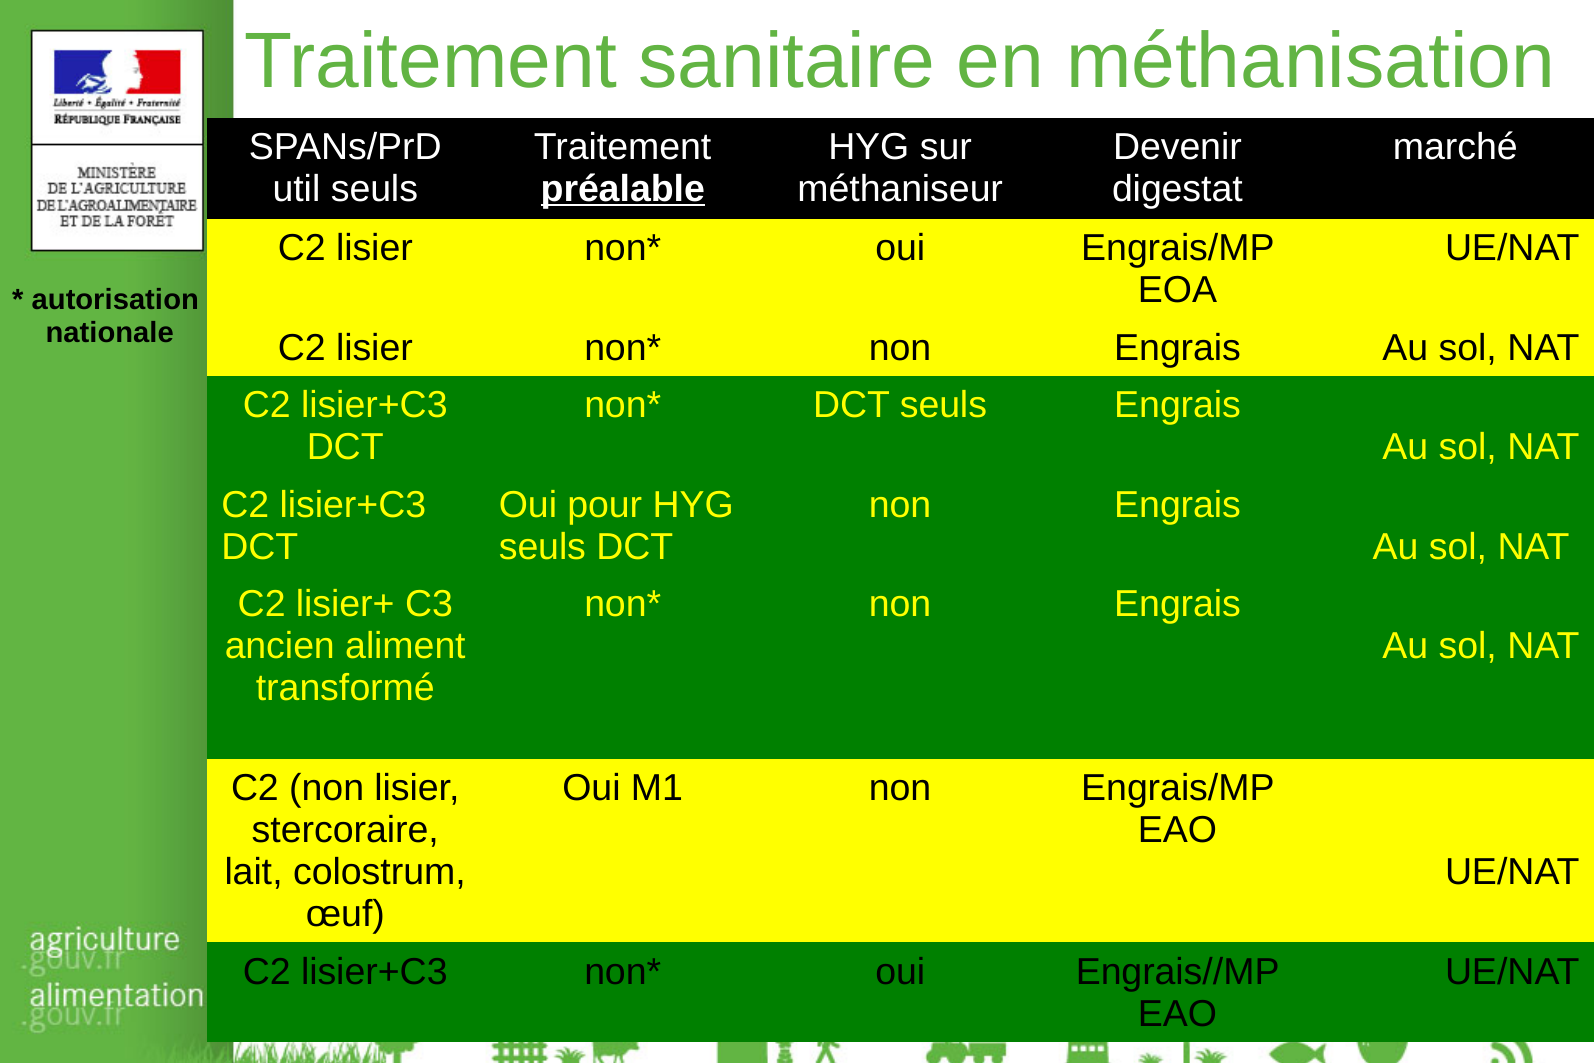

# Traitement sanitaire en méthanisation
| SPANs/PrD util seuls | Traitement préalable | HYG sur méthaniseur | Devenir digestat | marché |
| --- | --- | --- | --- | --- |
| C2 lisier | non\* | oui | Engrais/MP EOA | UE/NAT |
| C2 lisier | non\* | non | Engrais | Au sol, NAT |
| C2 lisier+C3 DCT | non\* | DCT seuls | Engrais | Au sol, NAT |
| C2 lisier+C3 DCT | Oui pour HYG seuls DCT | non | Engrais | Au sol, NAT |
| C2 lisier+ C3 ancien aliment transformé | non\* | non | Engrais | Au sol, NAT |
| C2 (non lisier, stercoraire, lait, colostrum, œuf) | Oui M1 | non | Engrais/MP EAO | UE/NAT |
| C2 lisier+C3 | non\* | oui | Engrais//MP EAO | UE/NAT |
* autorisation
nationale